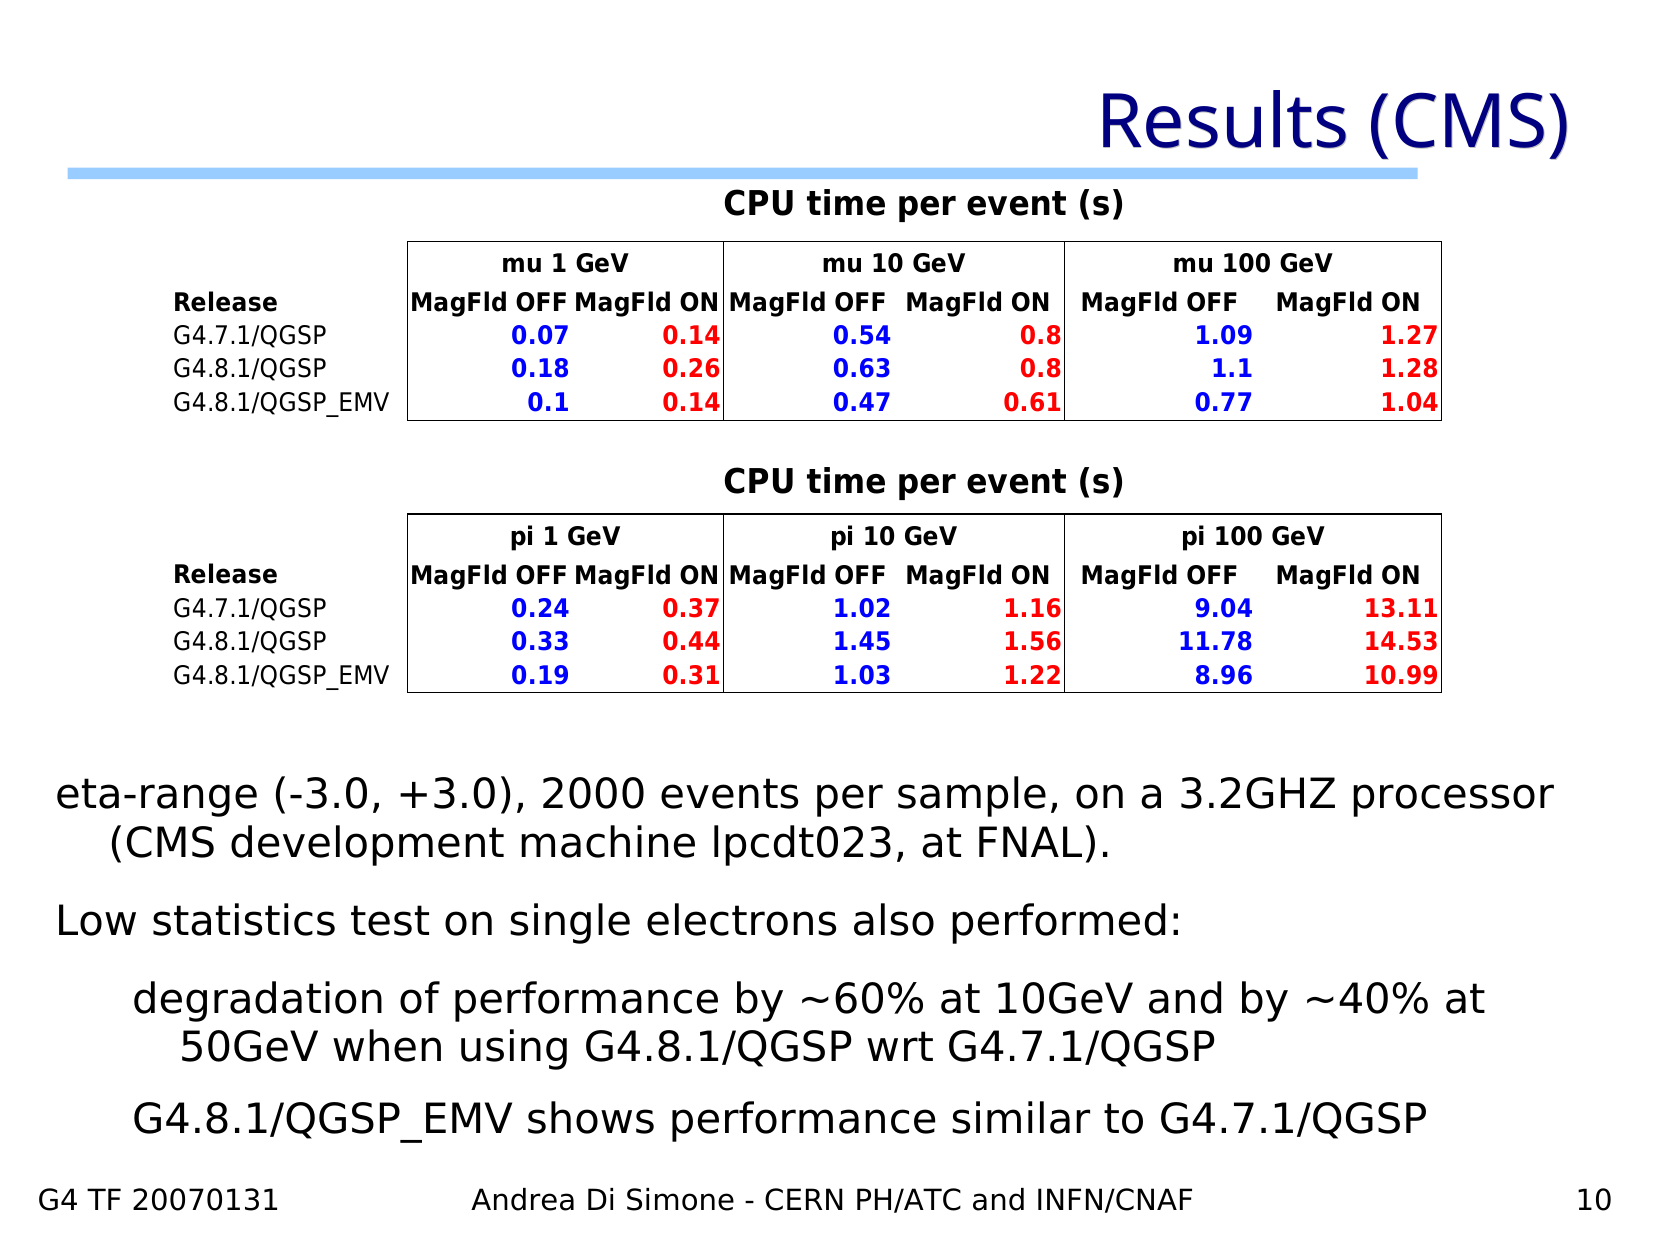

# Results (CMS)
eta-range (-3.0, +3.0), 2000 events per sample, on a 3.2GHZ processor (CMS development machine lpcdt023, at FNAL).
Low statistics test on single electrons also performed:
degradation of performance by ~60% at 10GeV and by ~40% at 50GeV when using G4.8.1/QGSP wrt G4.7.1/QGSP
G4.8.1/QGSP_EMV shows performance similar to G4.7.1/QGSP
G4 TF 20070131
Andrea Di Simone - CERN PH/ATC and INFN/CNAF
10